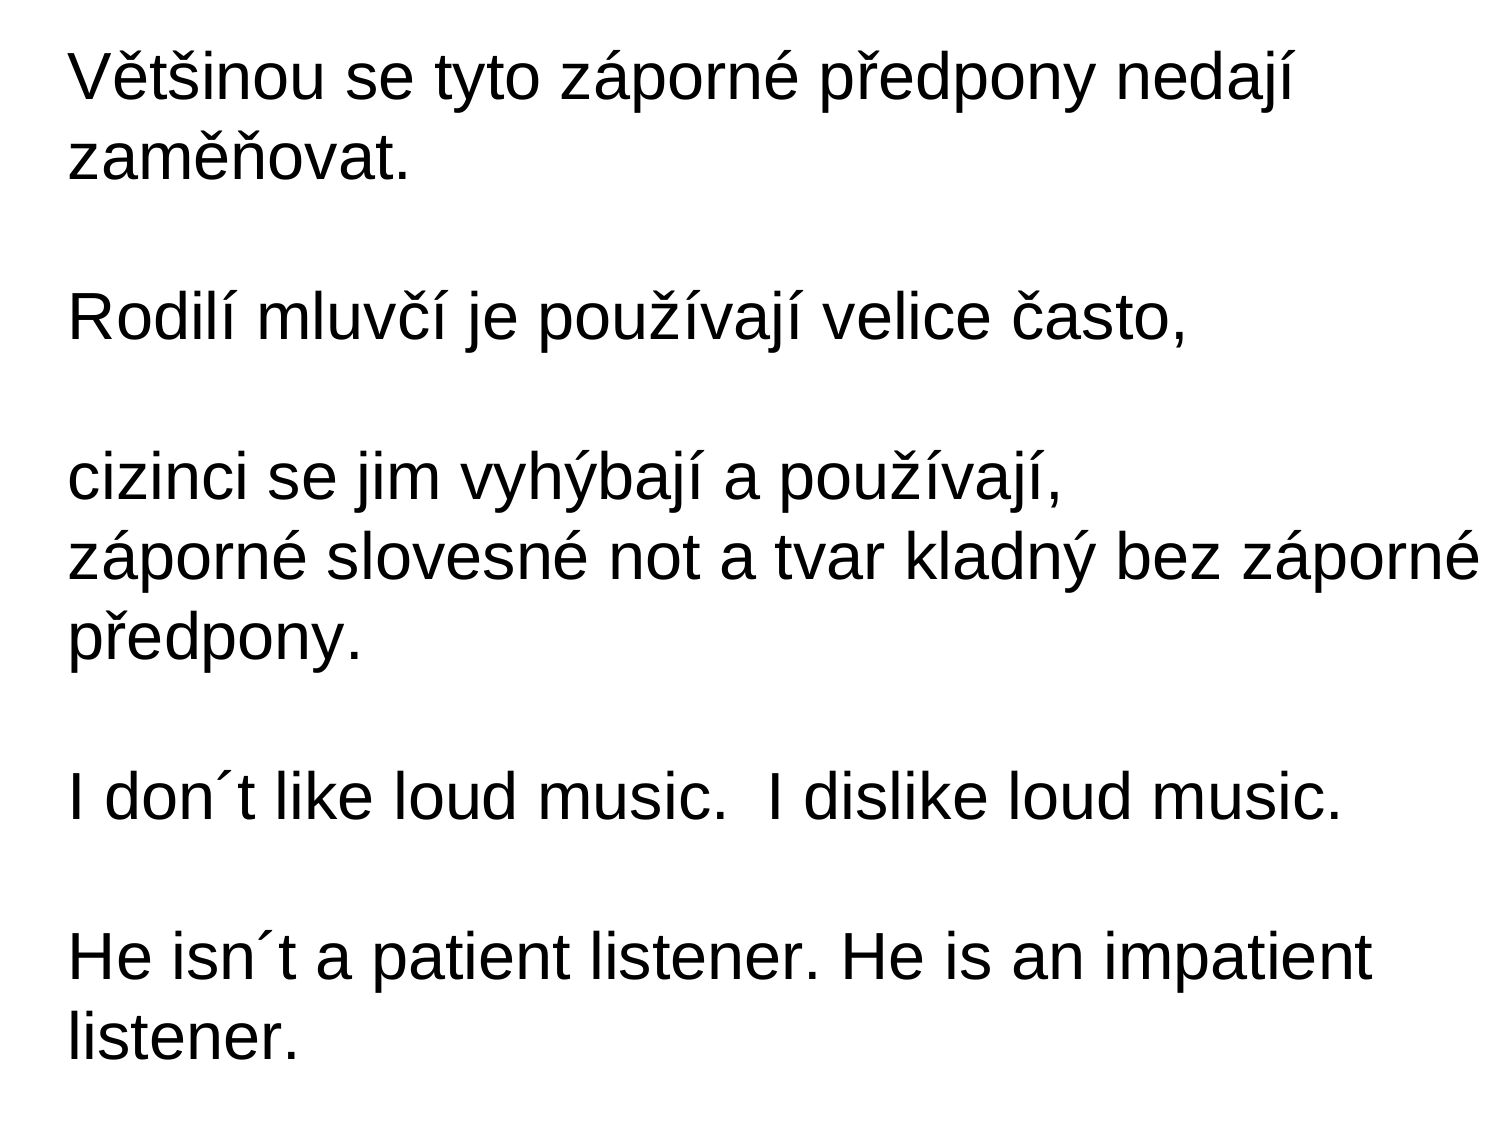

Většinou se tyto záporné předpony nedají zaměňovat.
Rodilí mluvčí je používají velice často,
cizinci se jim vyhýbají a používají,
záporné slovesné not a tvar kladný bez záporné předpony.
I don´t like loud music. I dislike loud music.
He isn´t a patient listener. He is an impatient listener.